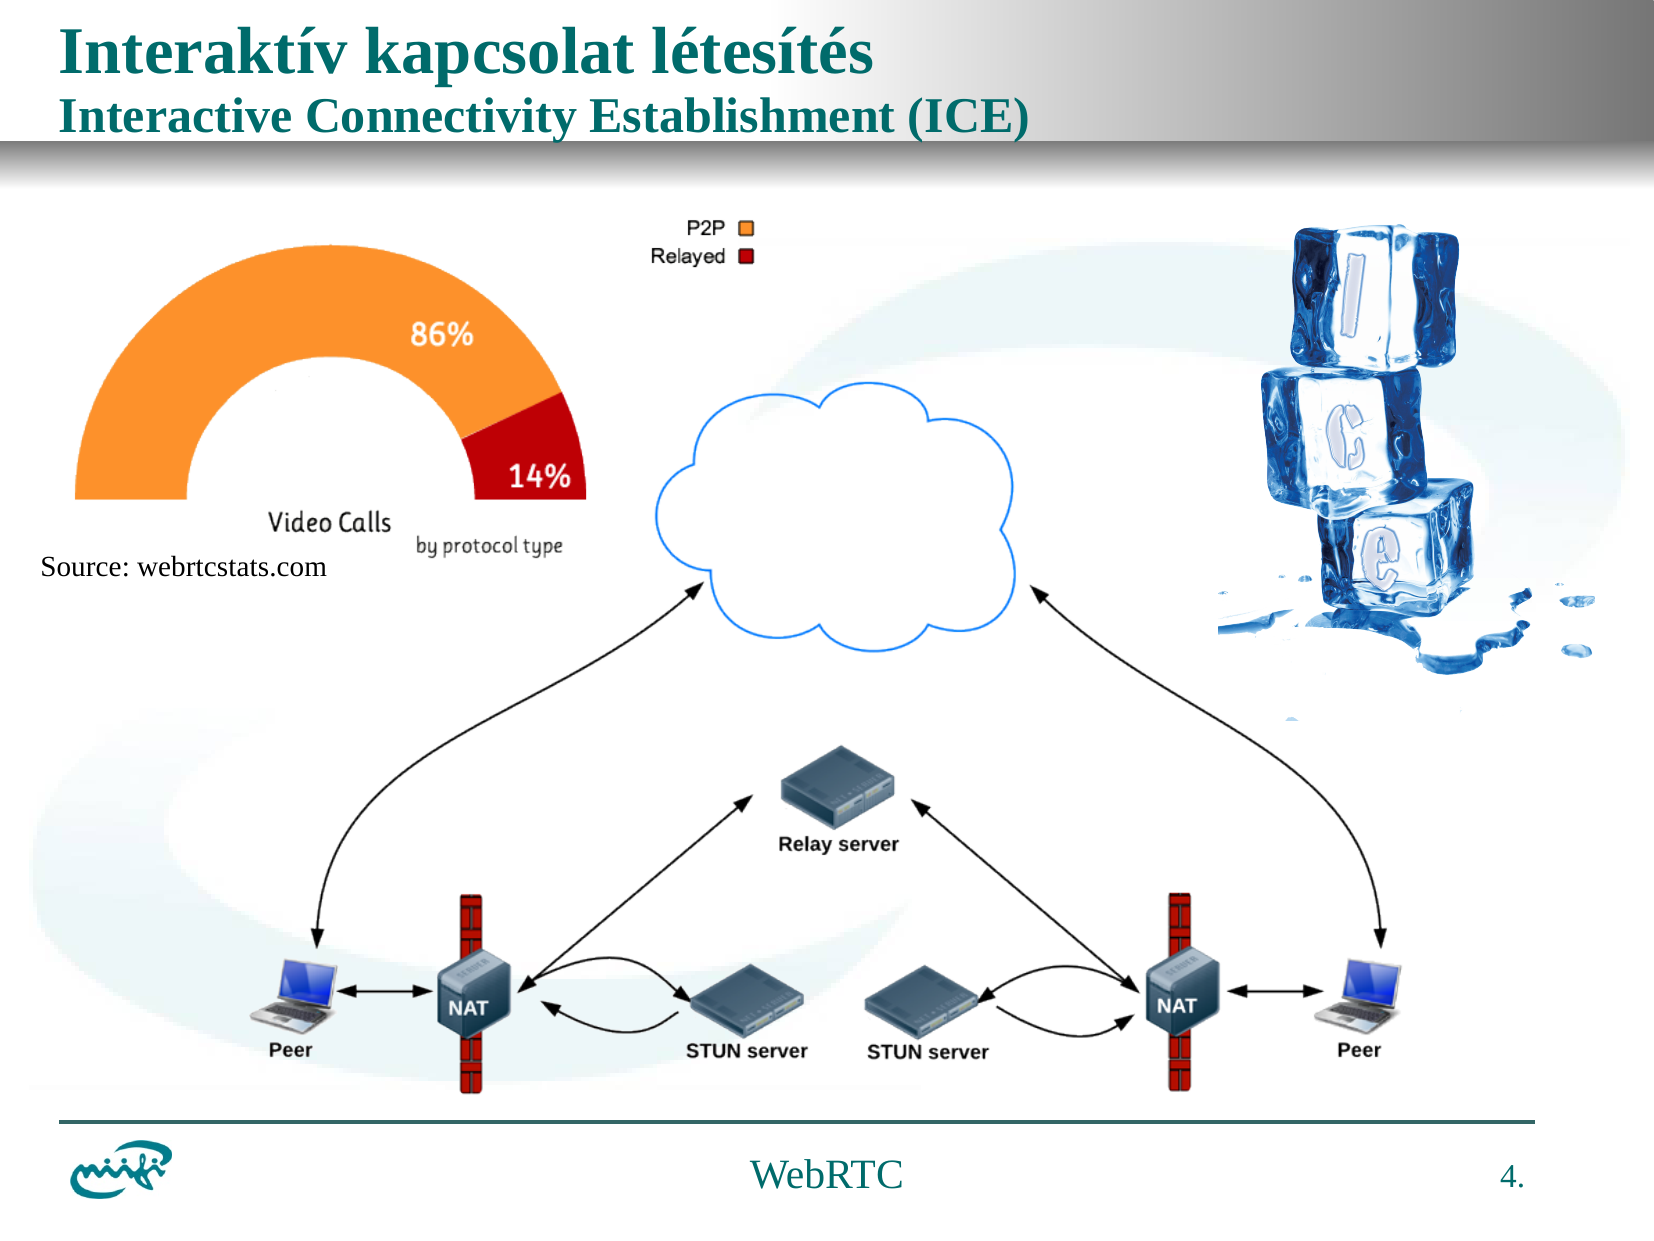

# Interaktív kapcsolat létesítés Interactive Connectivity Establishment (ICE)
Source: webrtcstats.com
WebRTC
4